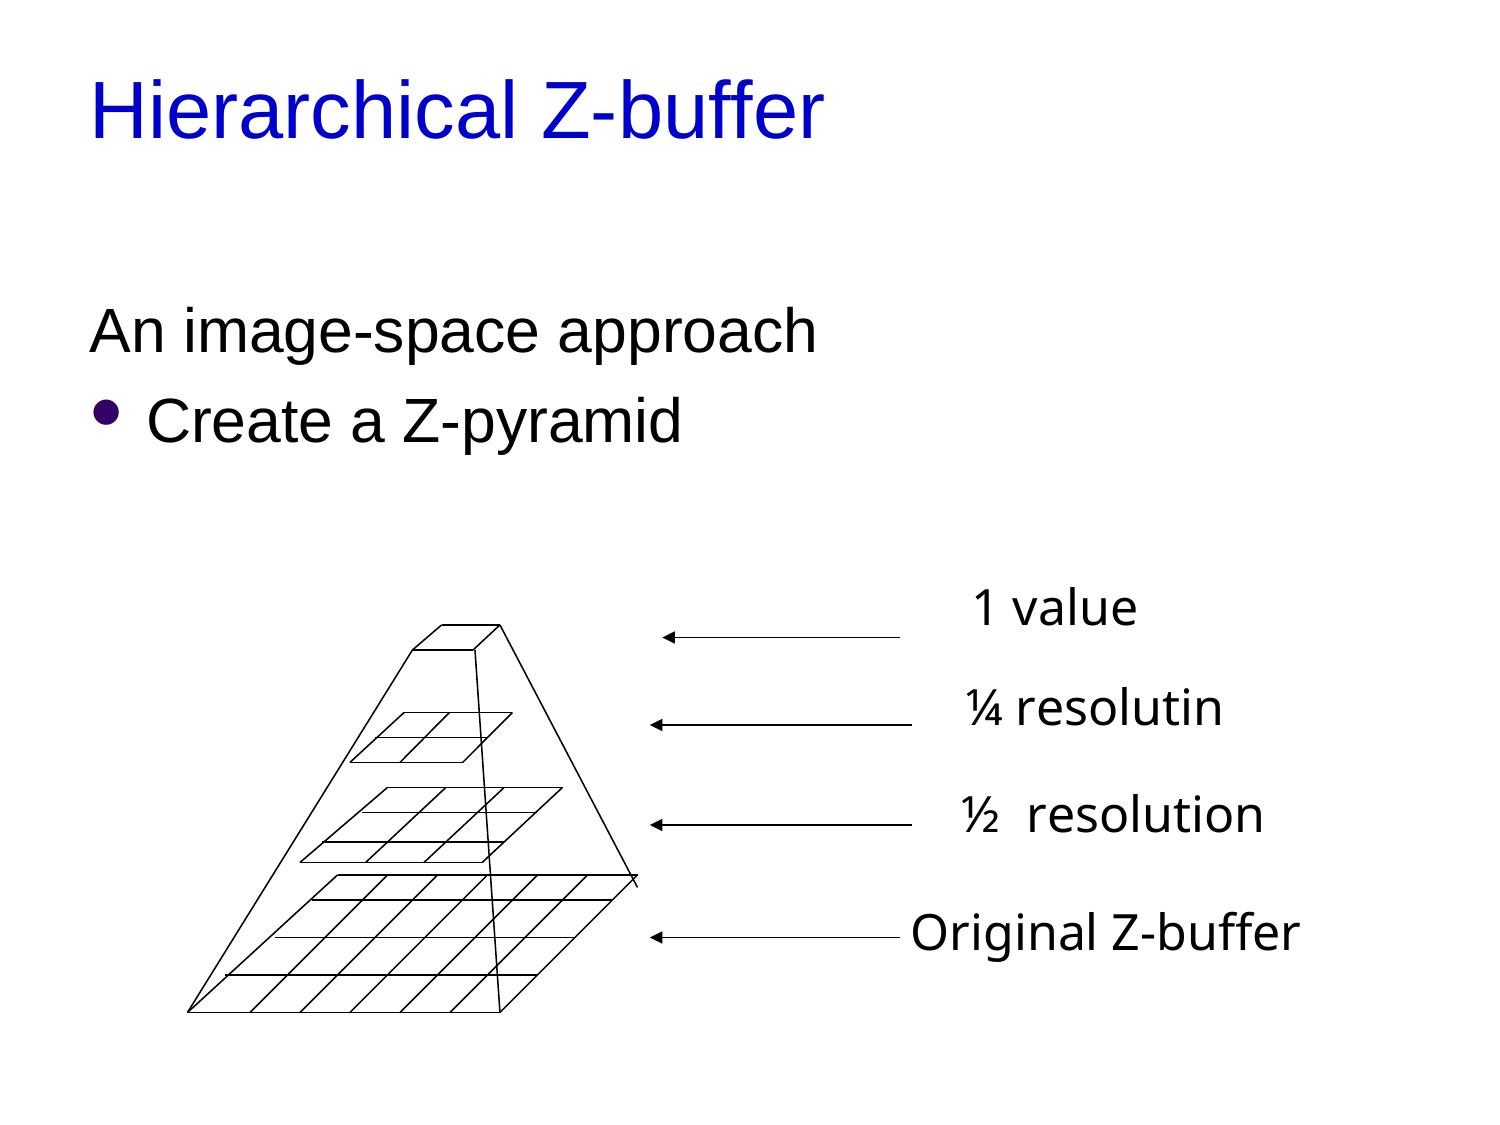

# Hierarchical Z-buffer
An image-space approach
Create a Z-pyramid
1 value
¼ resolutin
½ resolution
Original Z-buffer